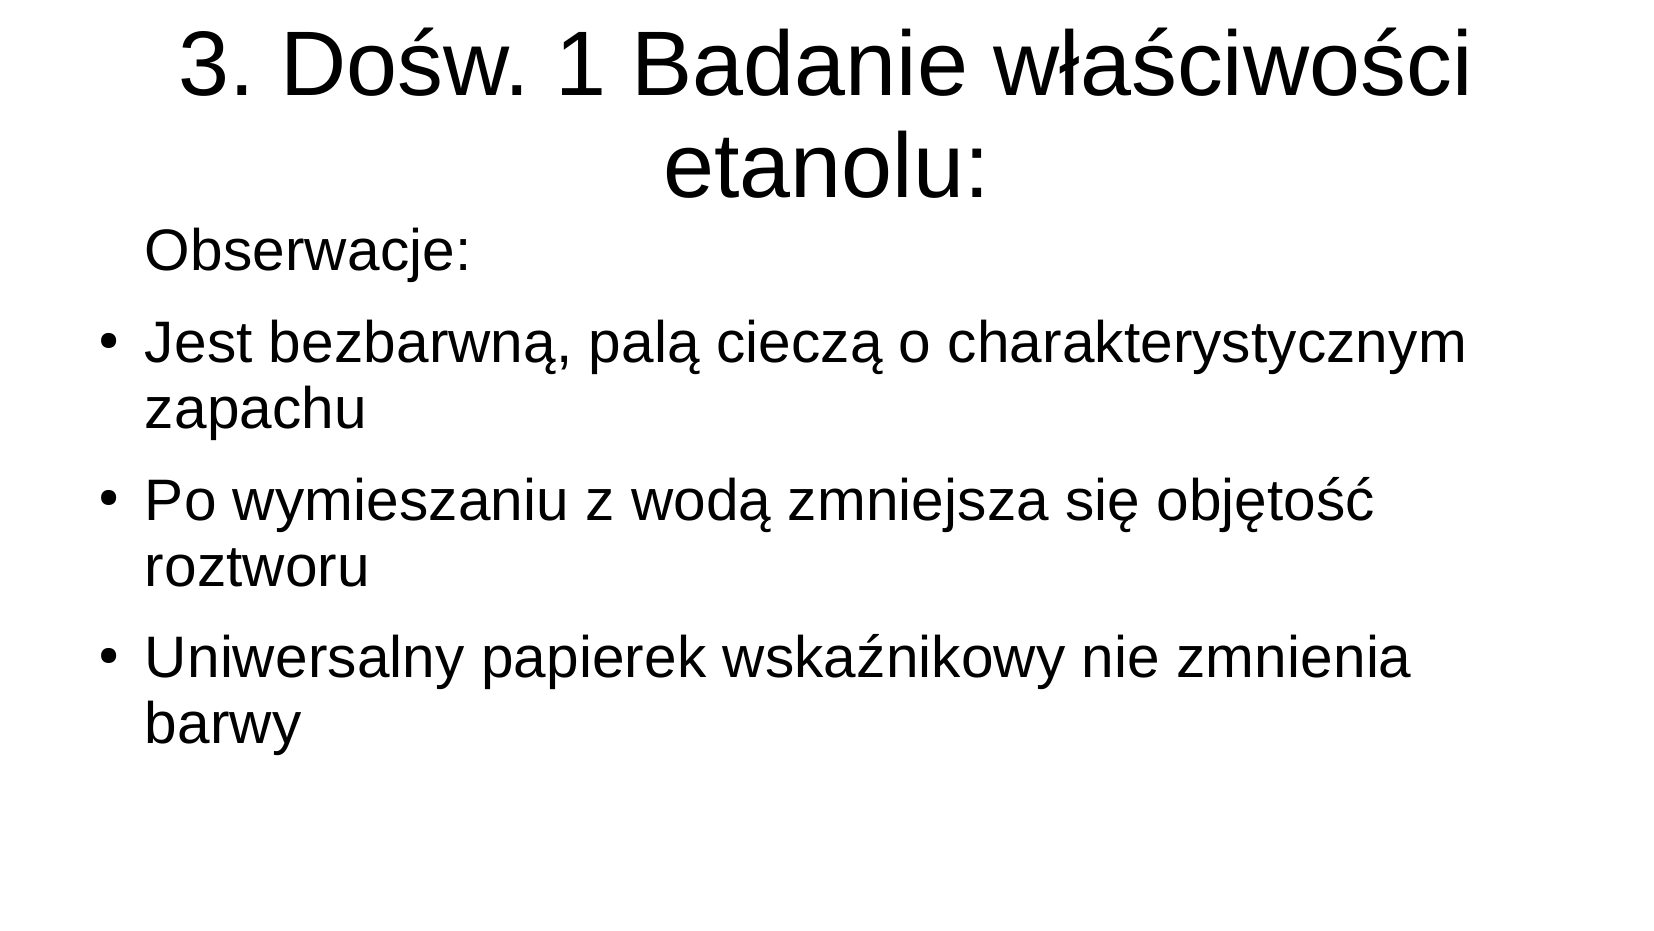

# 3. Dośw. 1 Badanie właściwości etanolu:
Obserwacje:
Jest bezbarwną, palą cieczą o charakterystycznym zapachu
Po wymieszaniu z wodą zmniejsza się objętość roztworu
Uniwersalny papierek wskaźnikowy nie zmnienia barwy